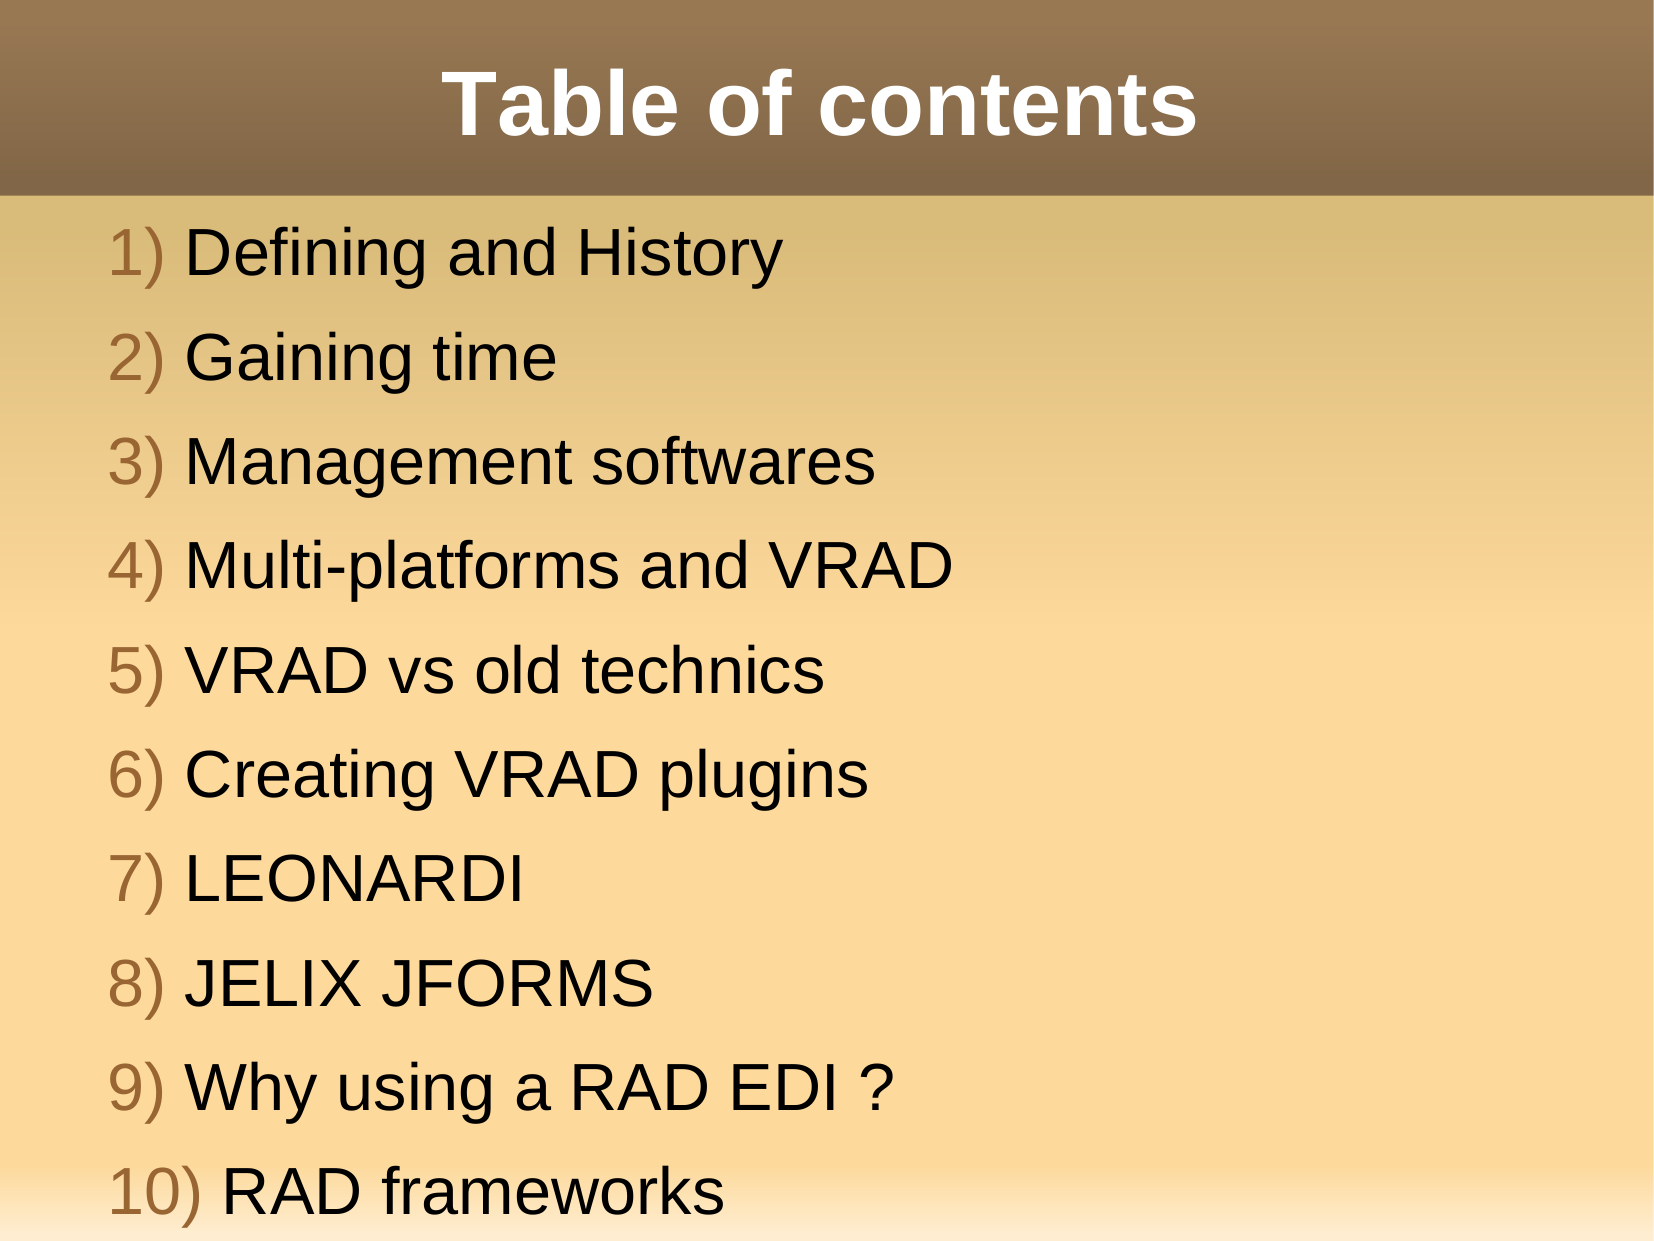

# Table of contents
 Defining and History
 Gaining time
 Management softwares
 Multi-platforms and VRAD
 VRAD vs old technics
 Creating VRAD plugins
 LEONARDI
 JELIX JFORMS
 Why using a RAD EDI ?
 RAD frameworks